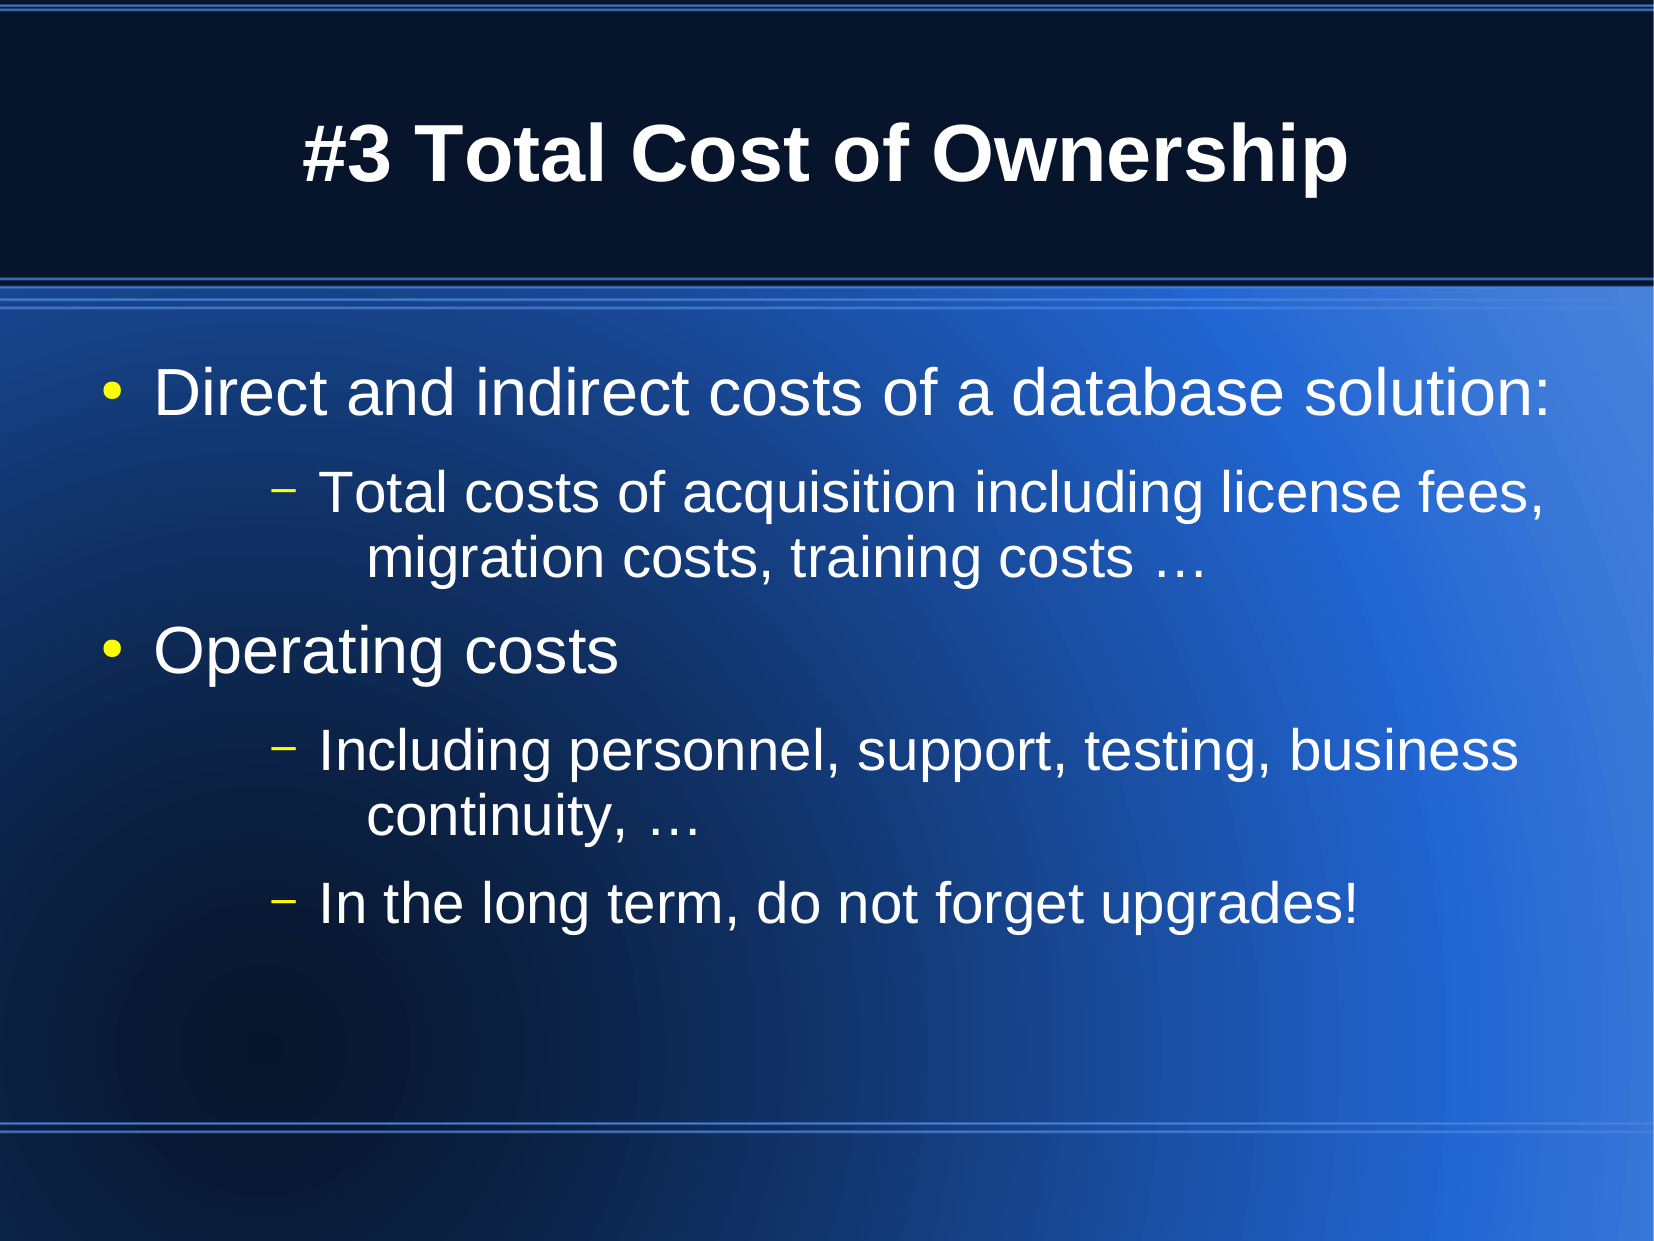

# #3 Total Cost of Ownership
Direct and indirect costs of a database solution:
Total costs of acquisition including license fees, migration costs, training costs …
Operating costs
Including personnel, support, testing, business continuity, …
In the long term, do not forget upgrades!